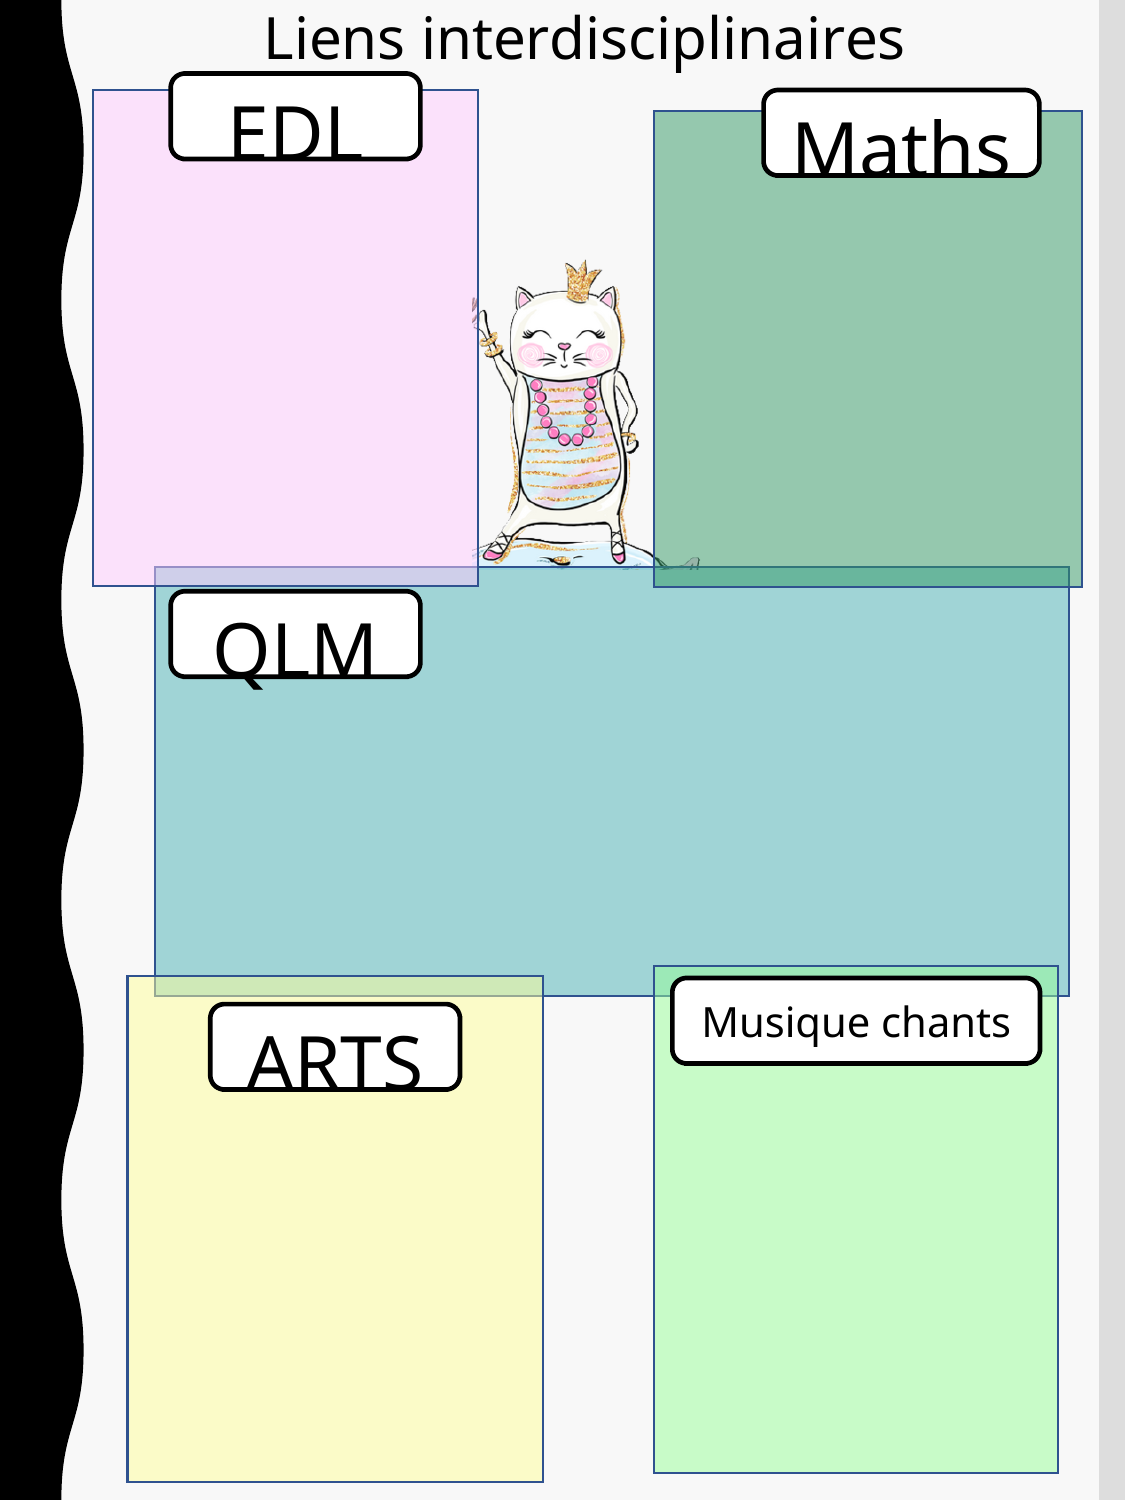

Liens interdisciplinaires
EDL
Maths
QLM
Musique chants
ARTS
ReCreatisse.com